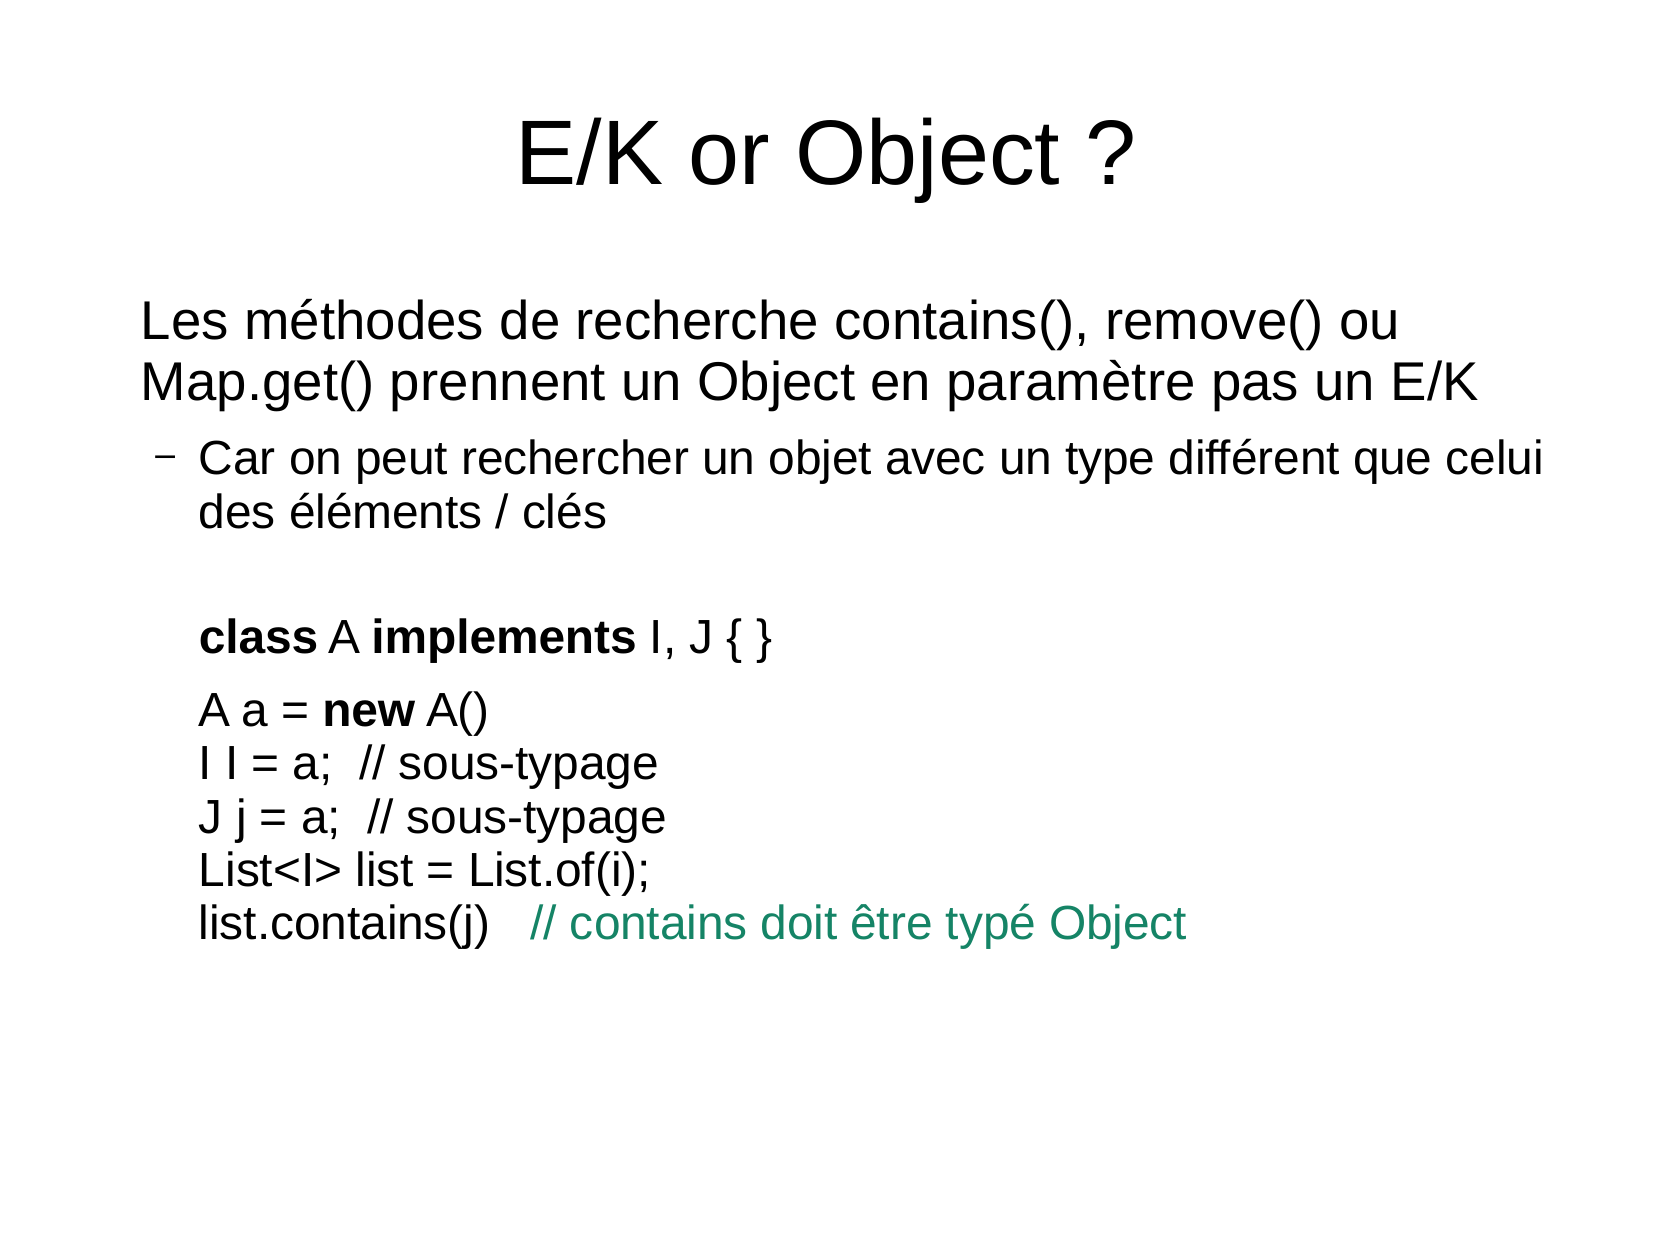

# E/K or Object ?
Les méthodes de recherche contains(), remove() ou Map.get() prennent un Object en paramètre pas un E/K
Car on peut rechercher un objet avec un type différent que celui des éléments / clés
class A implements I, J { }
A a = new A()
I I = a; // sous-typage
J j = a; // sous-typage
List<I> list = List.of(i);
list.contains(j) // contains doit être typé Object